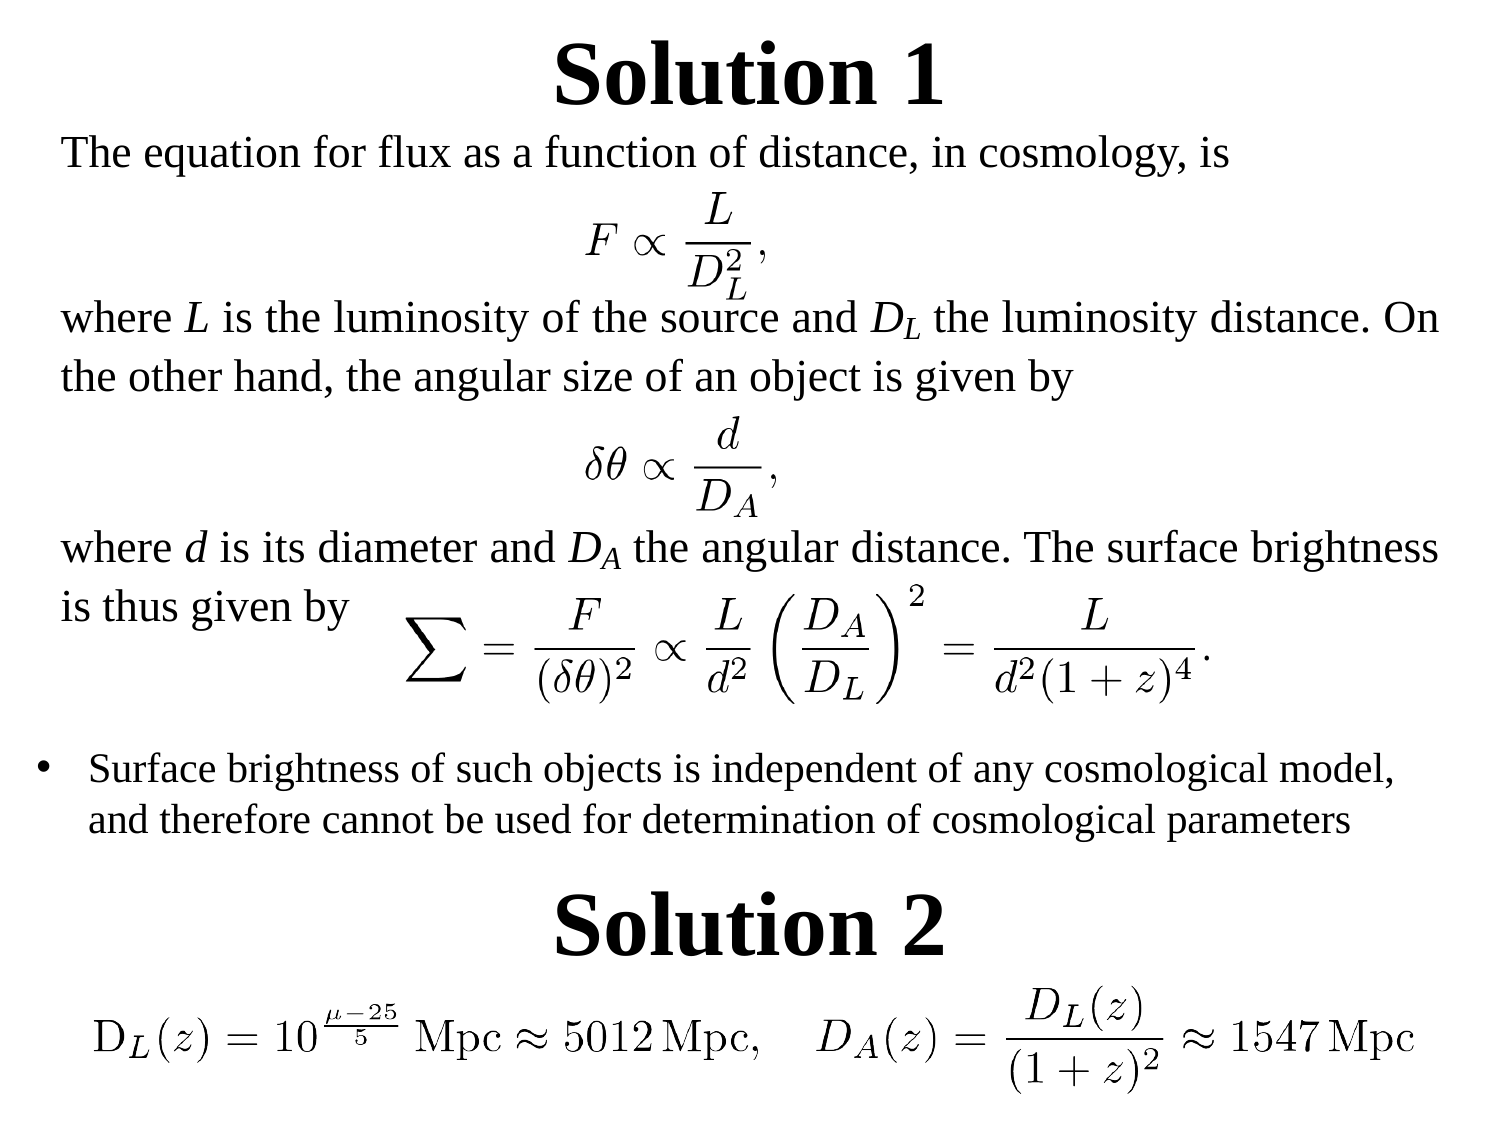

# Solution 1
The equation for flux as a function of distance, in cosmology, is
where L is the luminosity of the source and DL the luminosity distance. On the other hand, the angular size of an object is given by
where d is its diameter and DA the angular distance. The surface brightness is thus given by
Surface brightness of such objects is independent of any cosmological model, and therefore cannot be used for determination of cosmological parameters
Solution 2